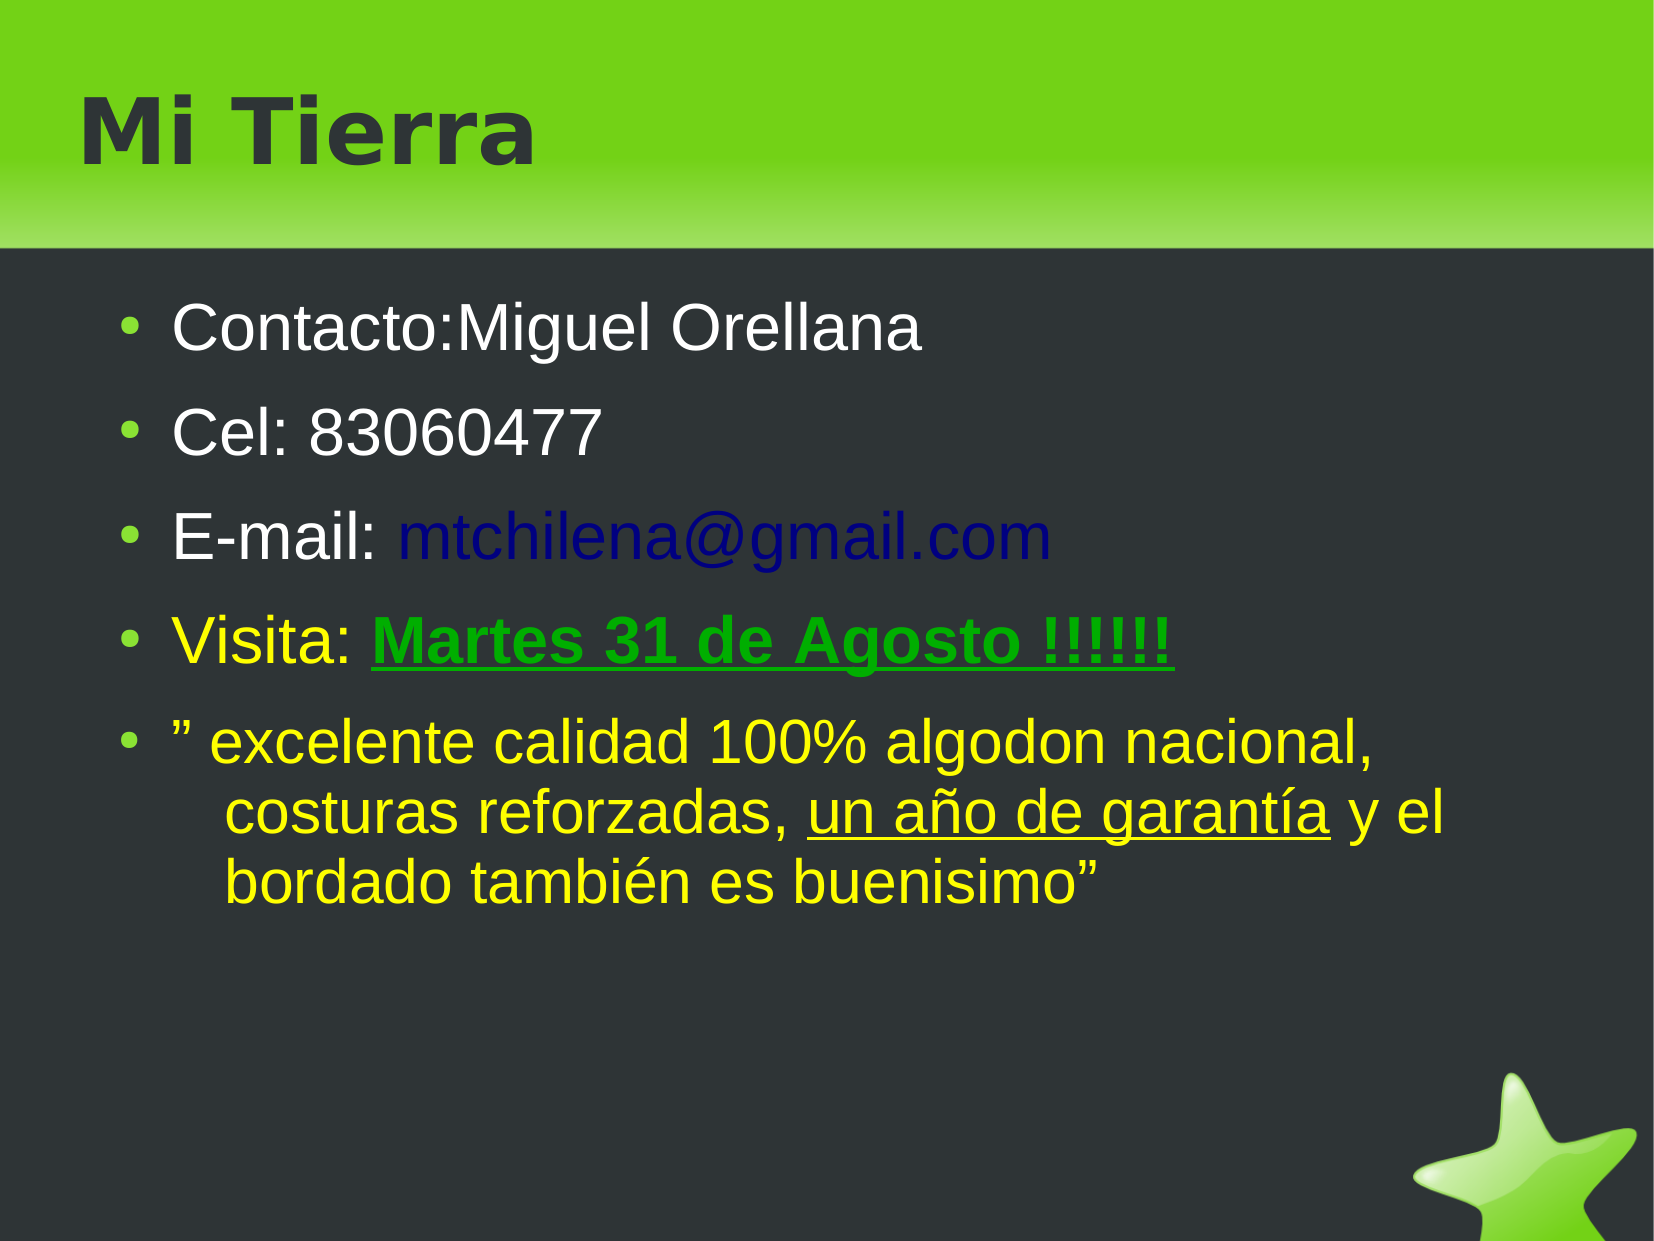

# Mi Tierra
Contacto:Miguel Orellana
Cel: 83060477
E-mail: mtchilena@gmail.com
Visita: Martes 31 de Agosto !!!!!!
” excelente calidad 100% algodon nacional, costuras reforzadas, un año de garantía y el bordado también es buenisimo”